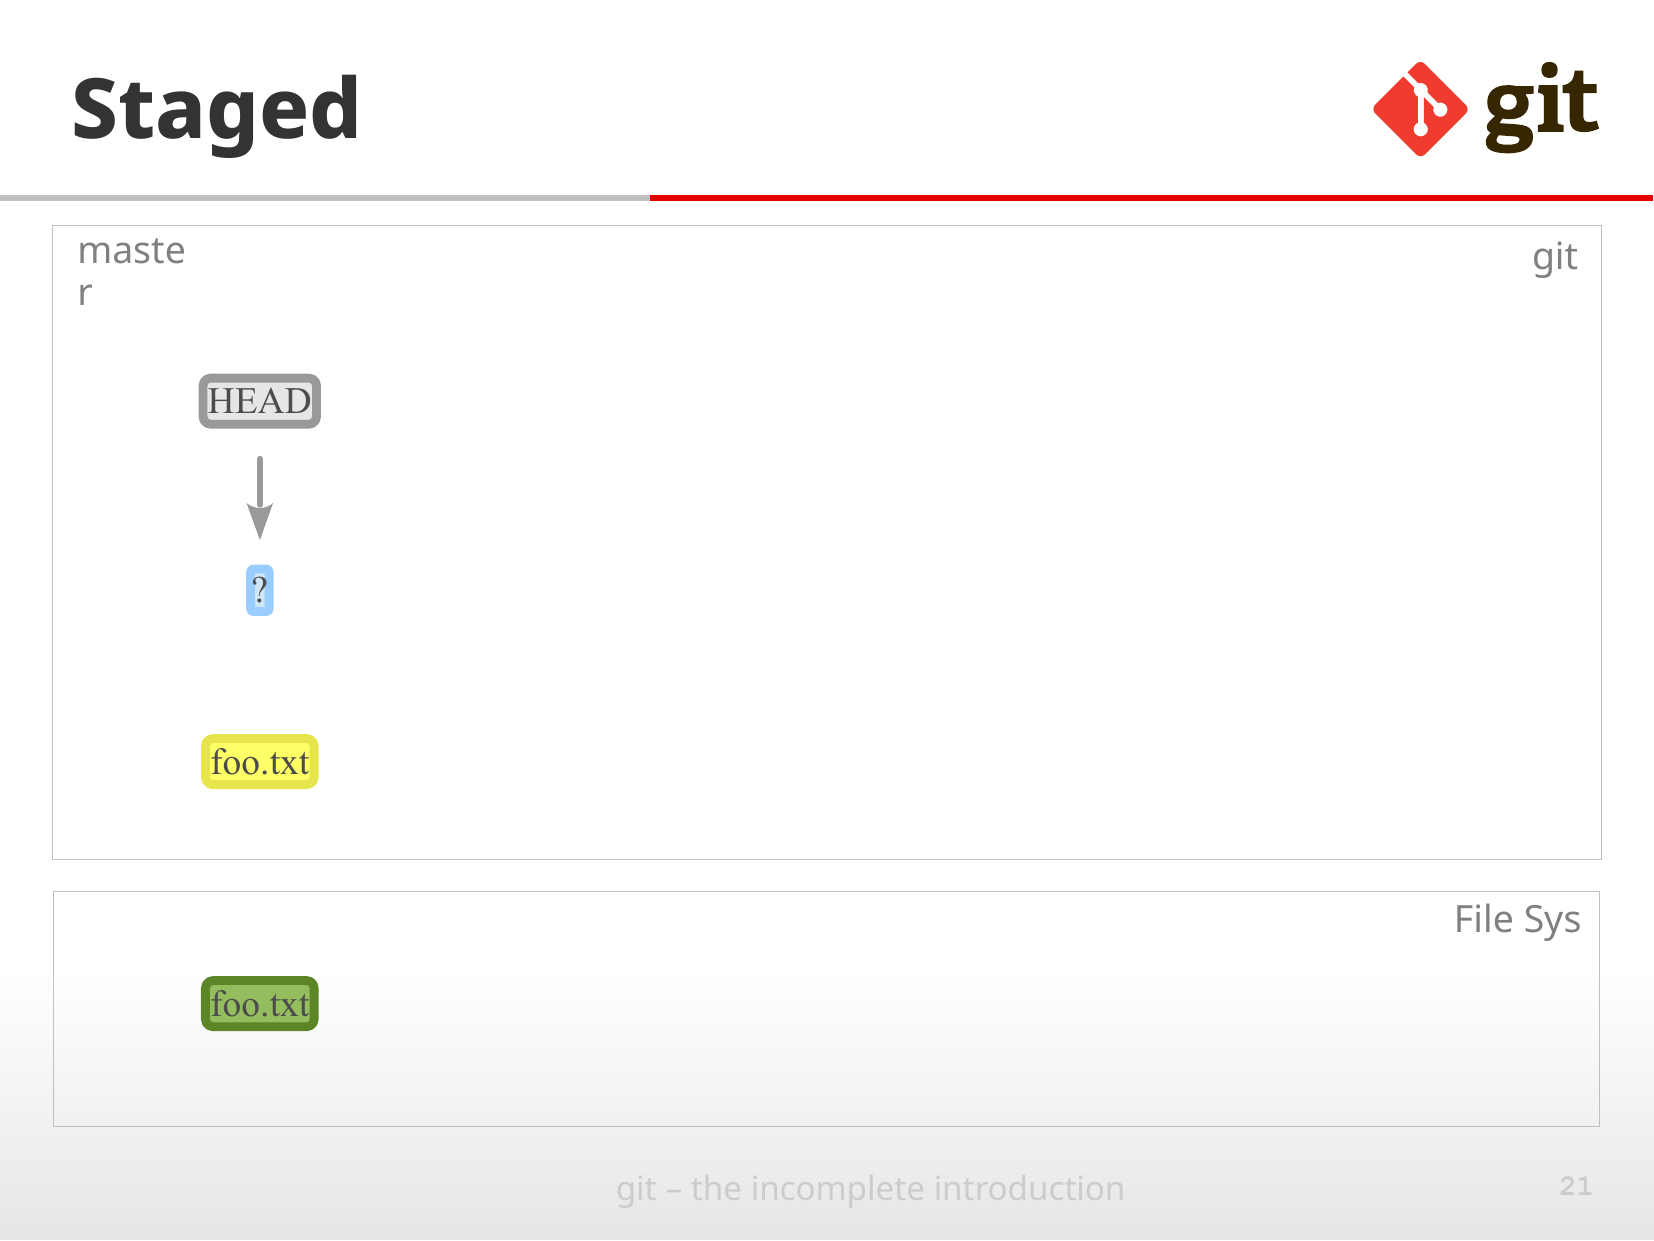

# Staged
master
git
File Sys
HEAD
?
foo.txt
foo.txt
21